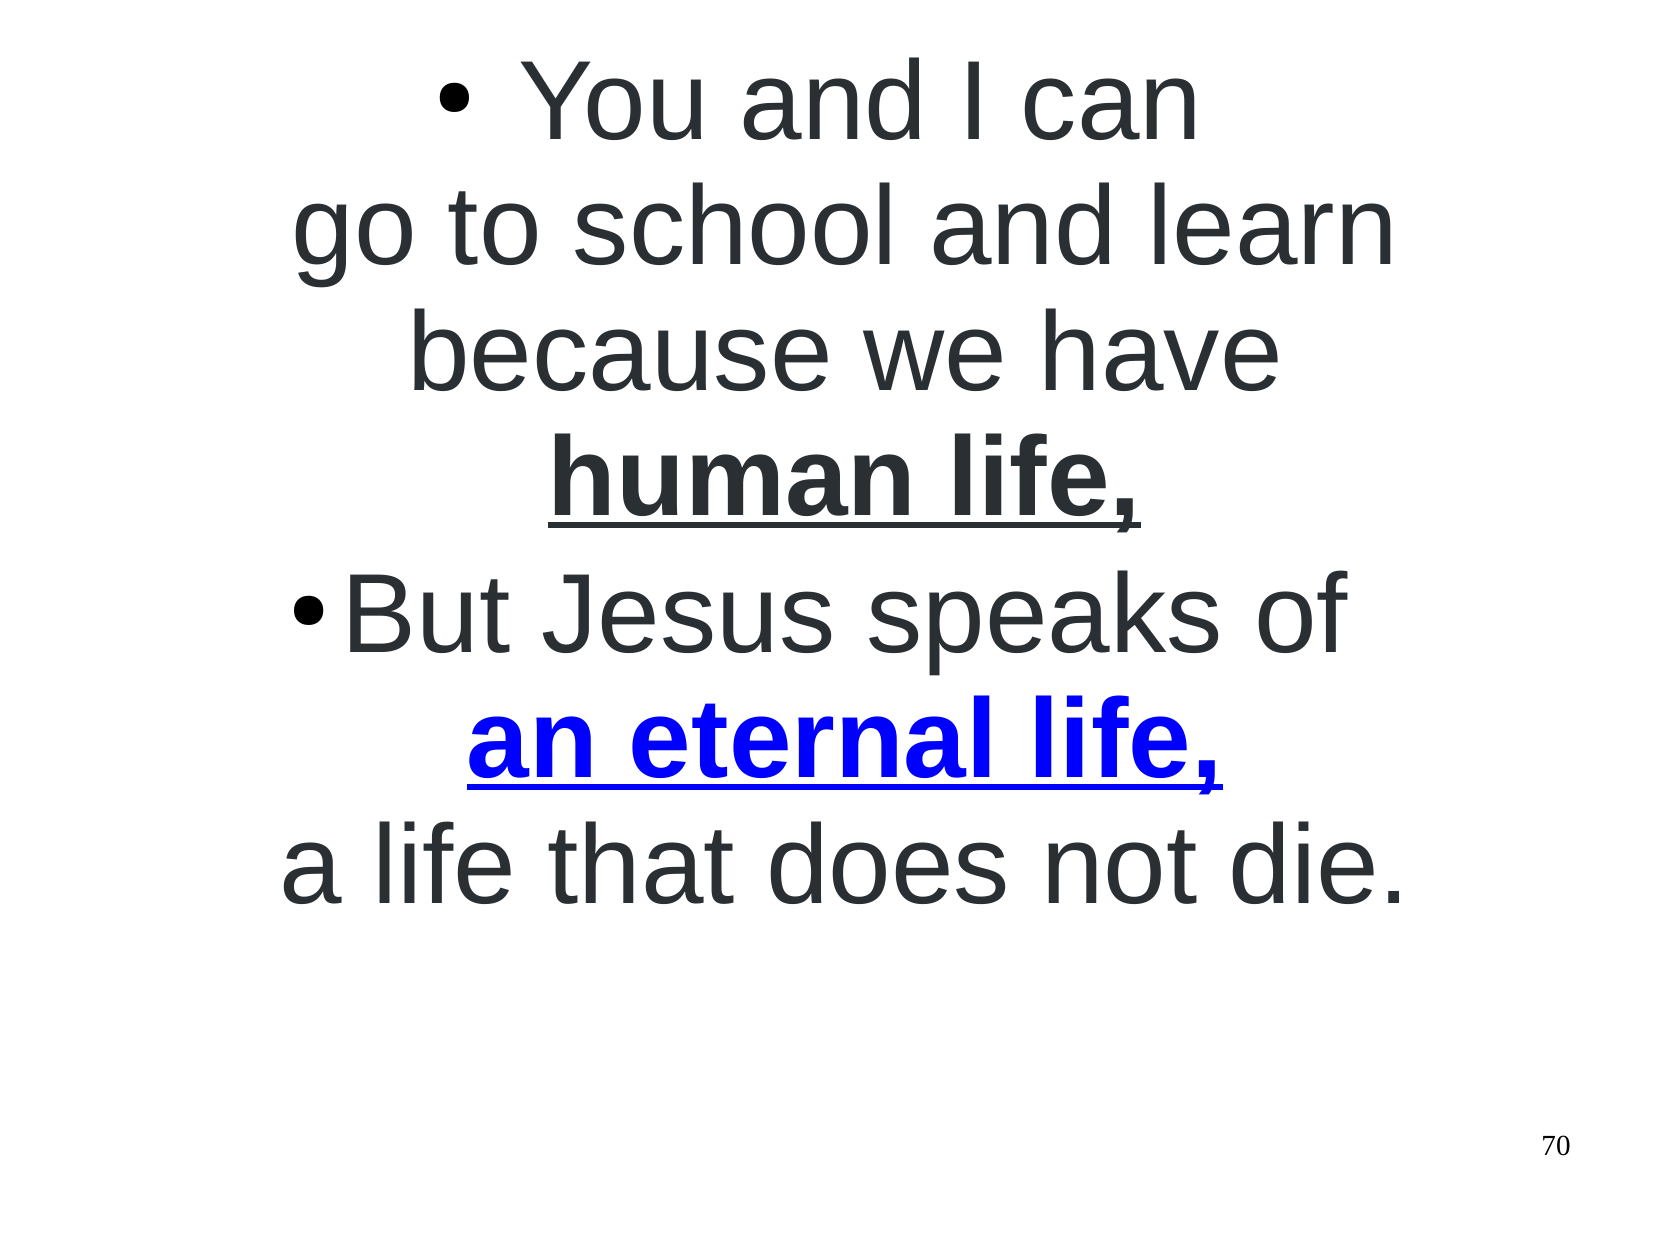

# You and I can go to school and learn because we have human life,
But Jesus speaks of
an eternal life,
a life that does not die.
70